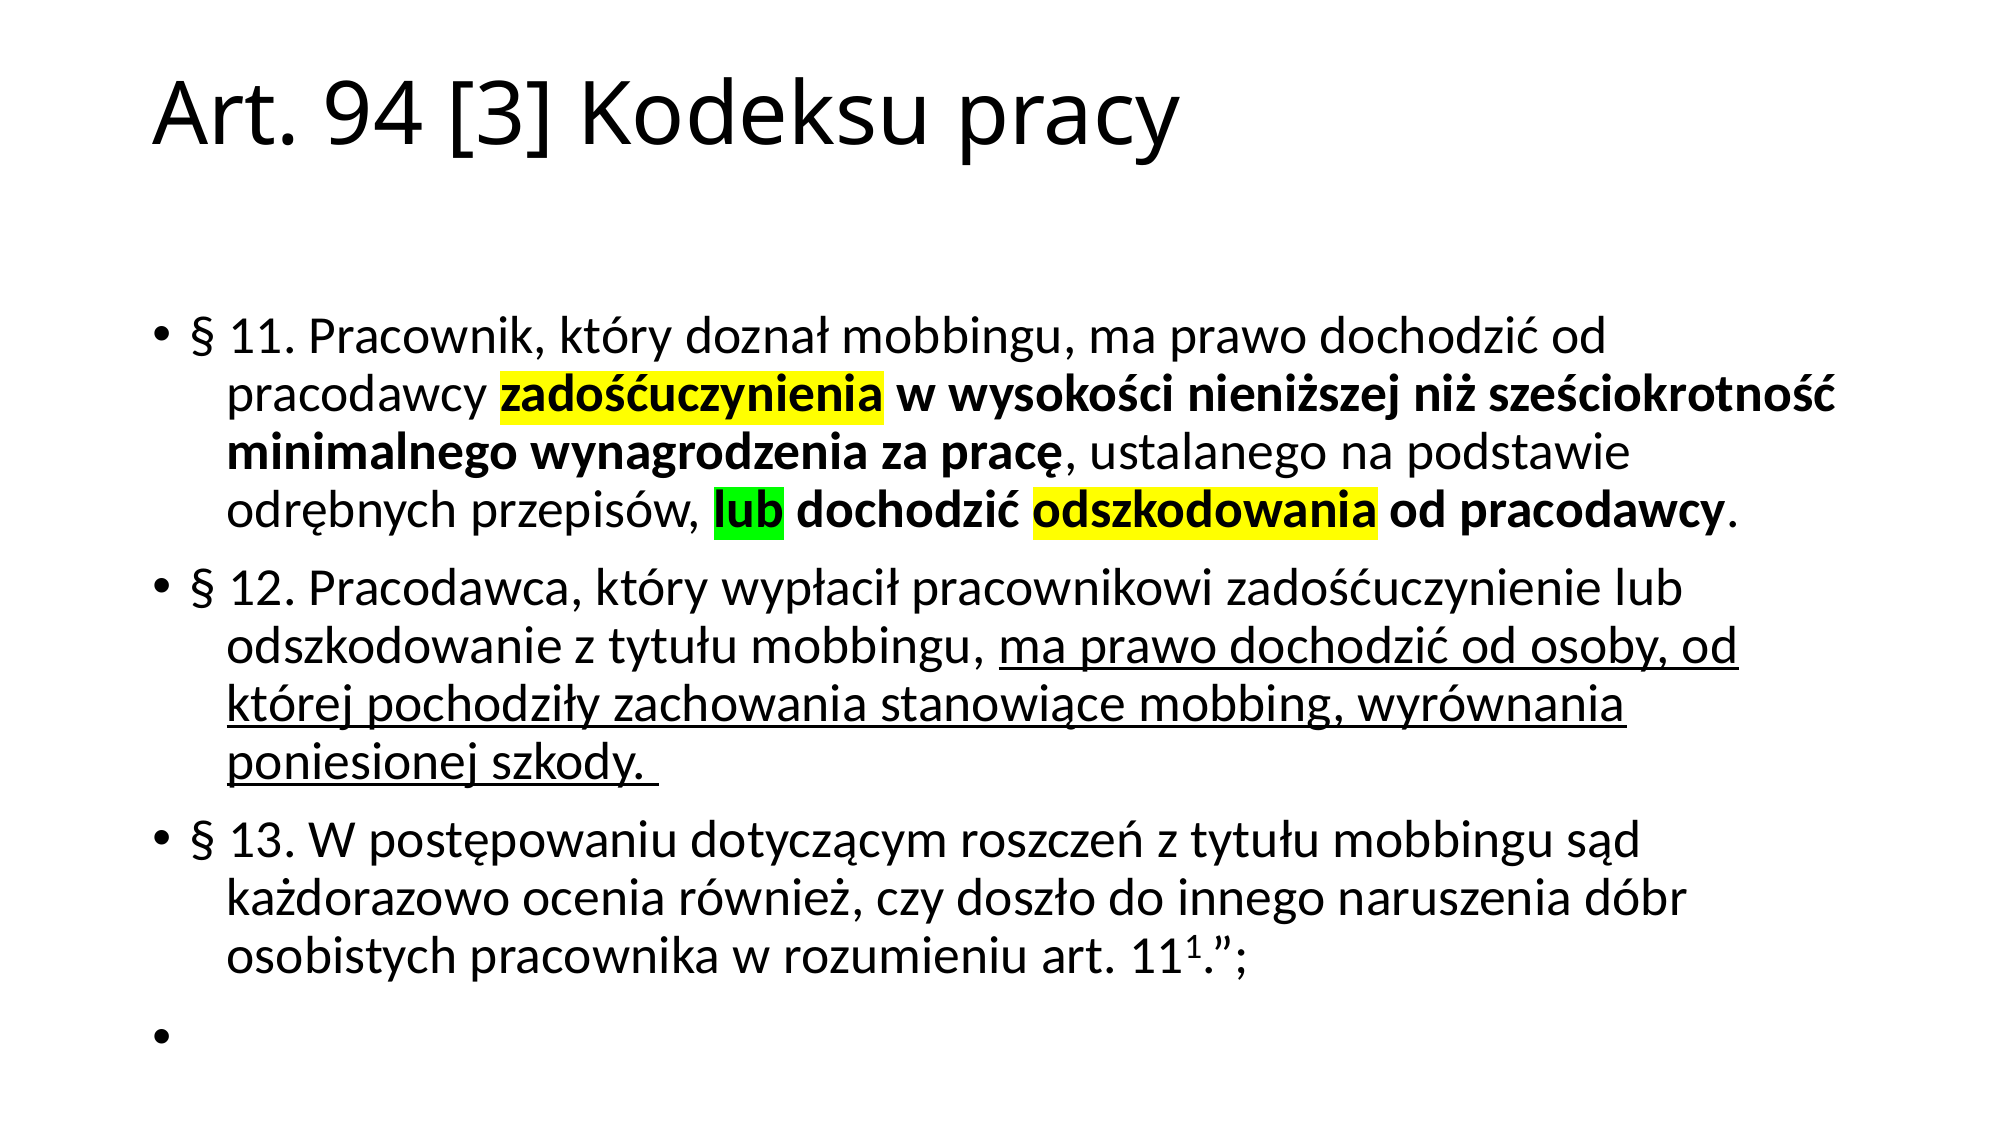

# Art. 94 [3] Kodeksu pracy
§ 11. Pracownik, który doznał mobbingu, ma prawo dochodzić od pracodawcy zadośćuczynienia w wysokości nieniższej niż sześciokrotność minimalnego wynagrodzenia za pracę, ustalanego na podstawie odrębnych przepisów, lub dochodzić odszkodowania od pracodawcy.
§ 12. Pracodawca, który wypłacił pracownikowi zadośćuczynienie lub odszkodowanie z tytułu mobbingu, ma prawo dochodzić od osoby, od której pochodziły zachowania stanowiące mobbing, wyrównania poniesionej szkody.
§ 13. W postępowaniu dotyczącym roszczeń z tytułu mobbingu sąd każdorazowo ocenia również, czy doszło do innego naruszenia dóbr osobistych pracownika w rozumieniu art. 111.”;